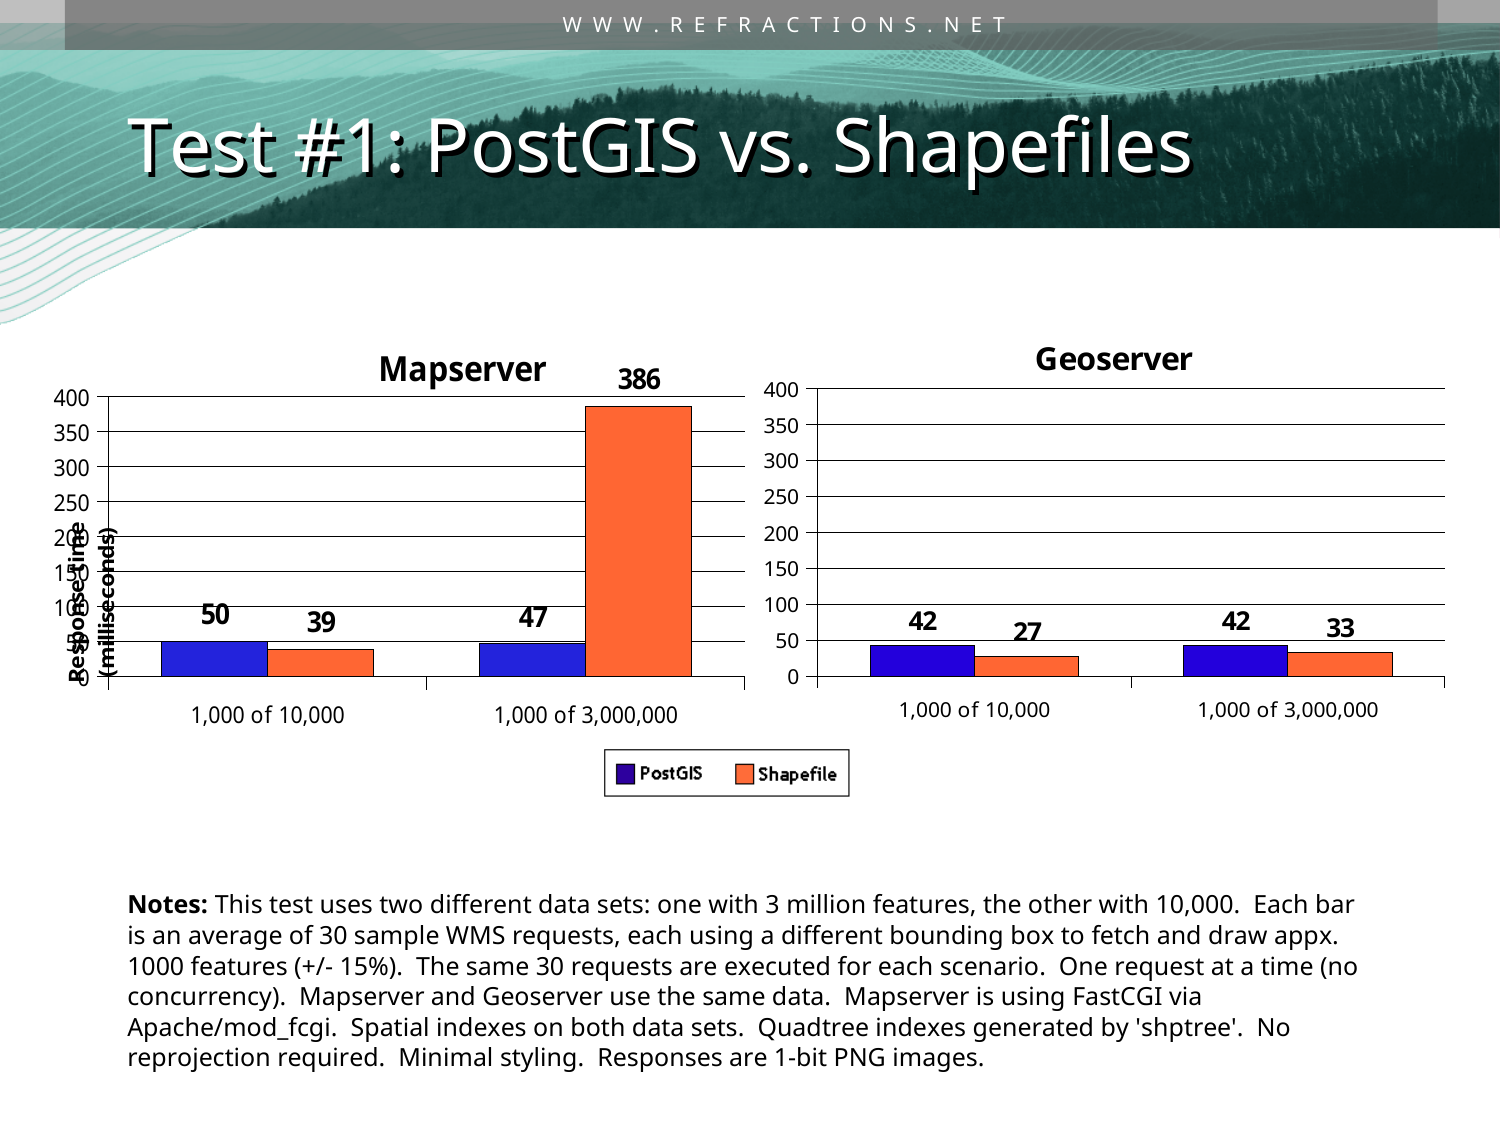

# Test #1: PostGIS vs. Shapefiles
### Chart: Geoserver
| Category | PostGIS | Shapefile |
|---|---|---|
| 1,000 of 10,000 | 42.0 | 27.0 |
| 1,000 of 3,000,000 | 42.0 | 33.0 |
### Chart: Mapserver
| Category | PostGIS | Shapefile |
|---|---|---|
| 1,000 of 10,000 | 50.0 | 39.0 |
| 1,000 of 3,000,000 | 47.0 | 386.0 |
Notes: This test uses two different data sets: one with 3 million features, the other with 10,000. Each bar is an average of 30 sample WMS requests, each using a different bounding box to fetch and draw appx. 1000 features (+/- 15%). The same 30 requests are executed for each scenario. One request at a time (no concurrency). Mapserver and Geoserver use the same data. Mapserver is using FastCGI via Apache/mod_fcgi. Spatial indexes on both data sets. Quadtree indexes generated by 'shptree'. No reprojection required. Minimal styling. Responses are 1-bit PNG images.